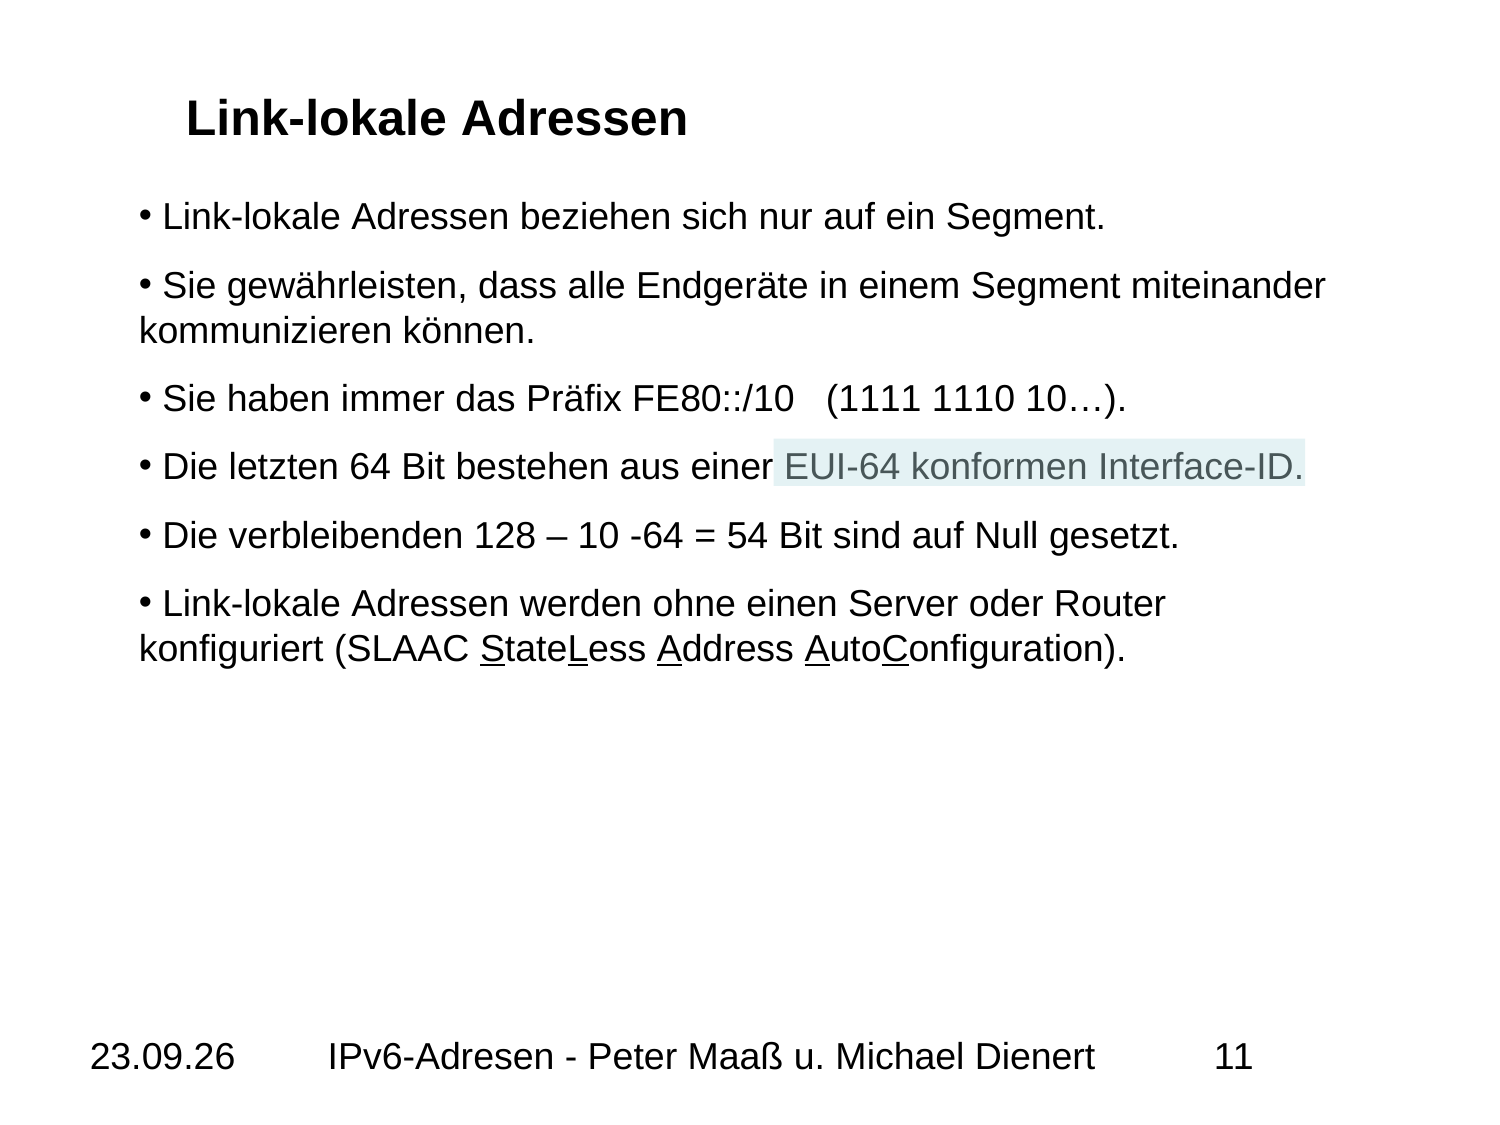

Link-lokale Adressen
 Link-lokale Adressen beziehen sich nur auf ein Segment.
 Sie gewährleisten, dass alle Endgeräte in einem Segment miteinander kommunizieren können.
 Sie haben immer das Präfix FE80::/10 (1111 1110 10…).
 Die letzten 64 Bit bestehen aus einer EUI-64 konformen Interface-ID.
 Die verbleibenden 128 – 10 -64 = 54 Bit sind auf Null gesetzt.
 Link-lokale Adressen werden ohne einen Server oder Router konfiguriert (SLAAC StateLess Address AutoConfiguration).
IPv6-Adresen - Peter Maaß u. Michael Dienert
11